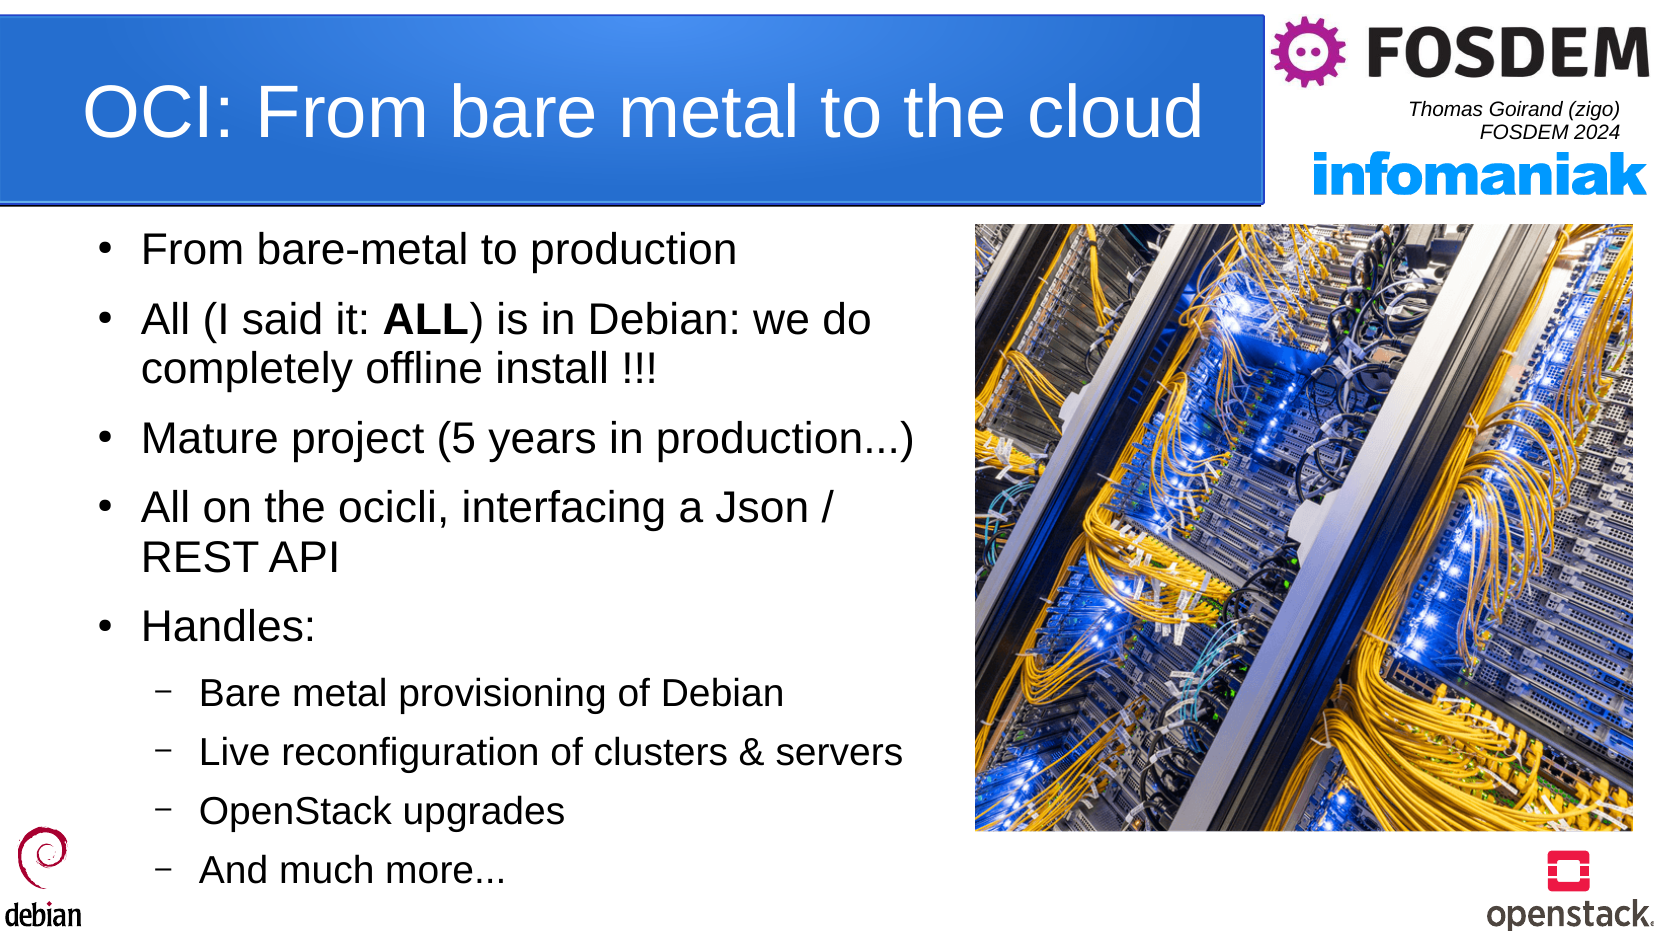

# OCI: From bare metal to the cloud
From bare-metal to production
All (I said it: ALL) is in Debian: we do completely offline install !!!
Mature project (5 years in production...)
All on the ocicli, interfacing a Json / REST API
Handles:
Bare metal provisioning of Debian
Live reconfiguration of clusters & servers
OpenStack upgrades
And much more...